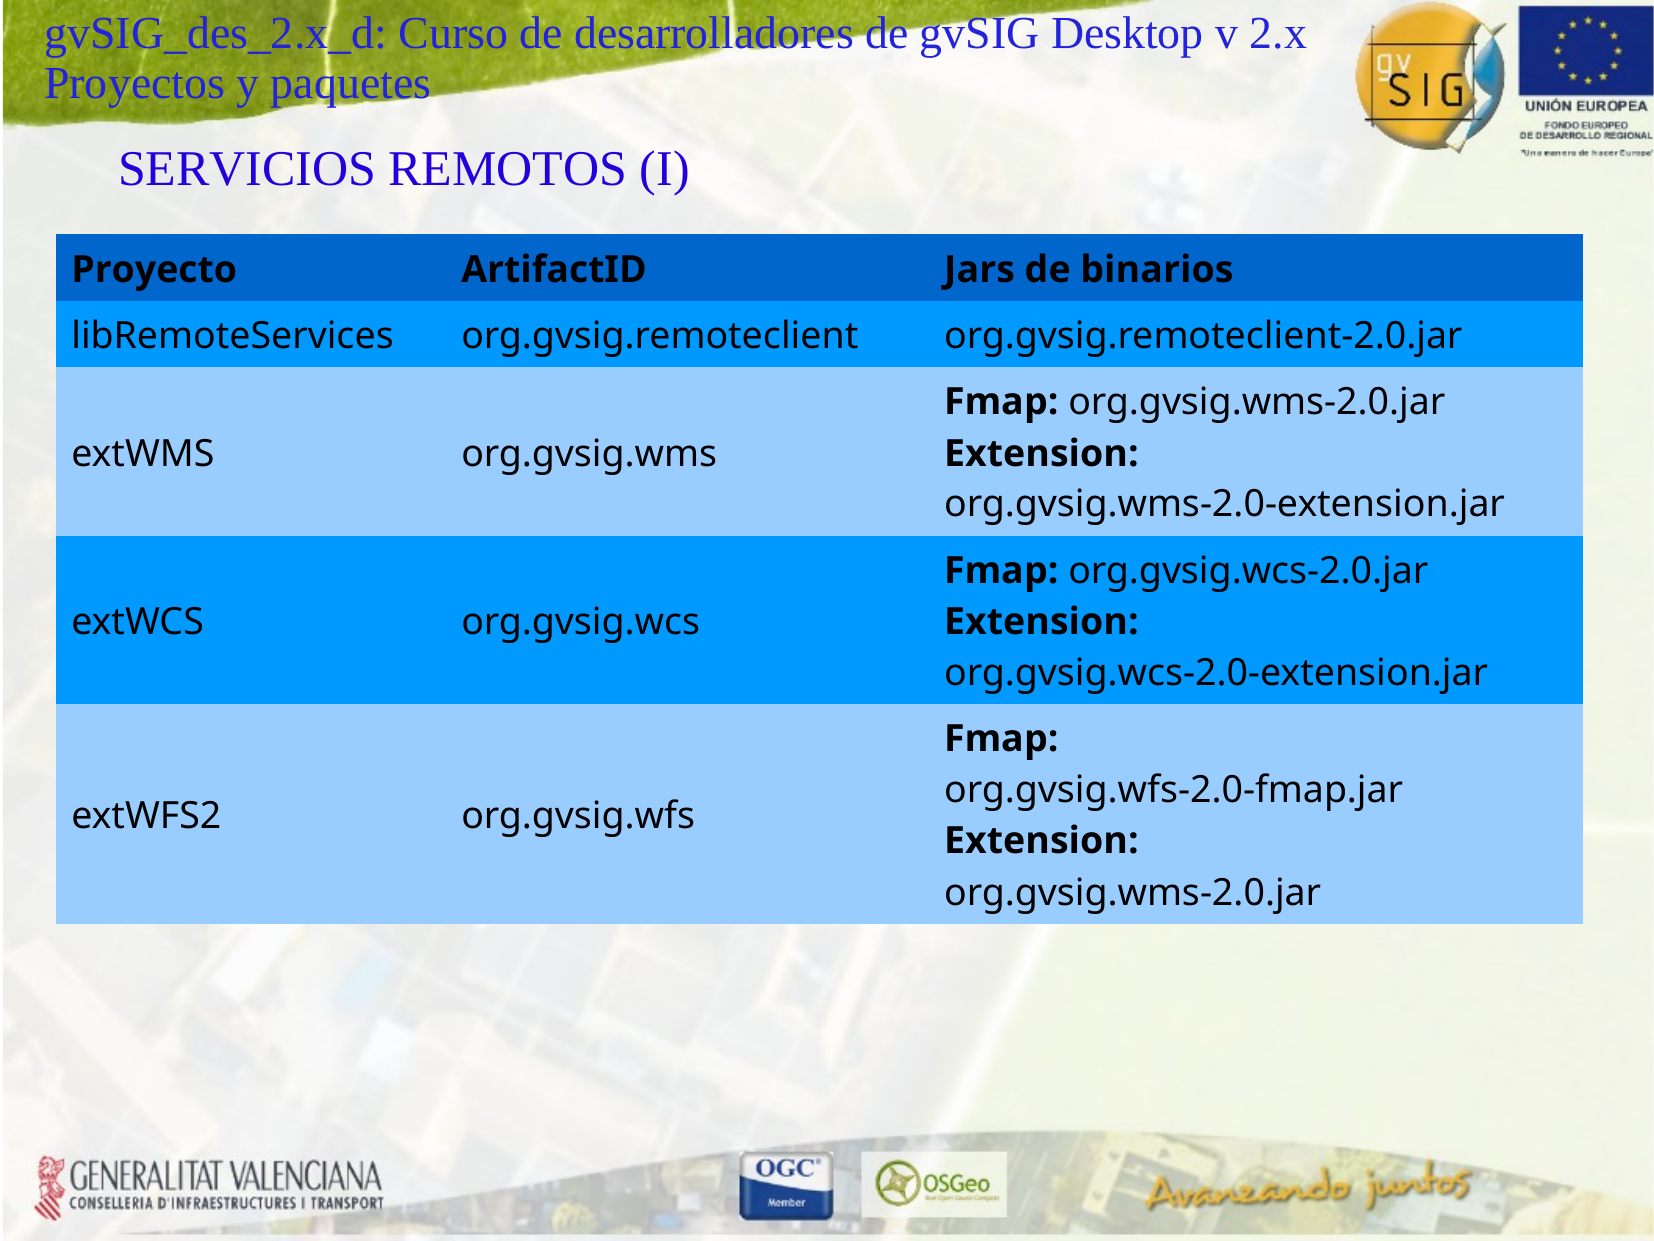

# SERVICIOS REMOTOS (I)
| Proyecto | ArtifactID | Jars de binarios |
| --- | --- | --- |
| libRemoteServices | org.gvsig.remoteclient | org.gvsig.remoteclient-2.0.jar |
| extWMS | org.gvsig.wms | Fmap: org.gvsig.wms-2.0.jar Extension: org.gvsig.wms-2.0-extension.jar |
| extWCS | org.gvsig.wcs | Fmap: org.gvsig.wcs-2.0.jar Extension: org.gvsig.wcs-2.0-extension.jar |
| extWFS2 | org.gvsig.wfs | Fmap: org.gvsig.wfs-2.0-fmap.jar Extension: org.gvsig.wms-2.0.jar |